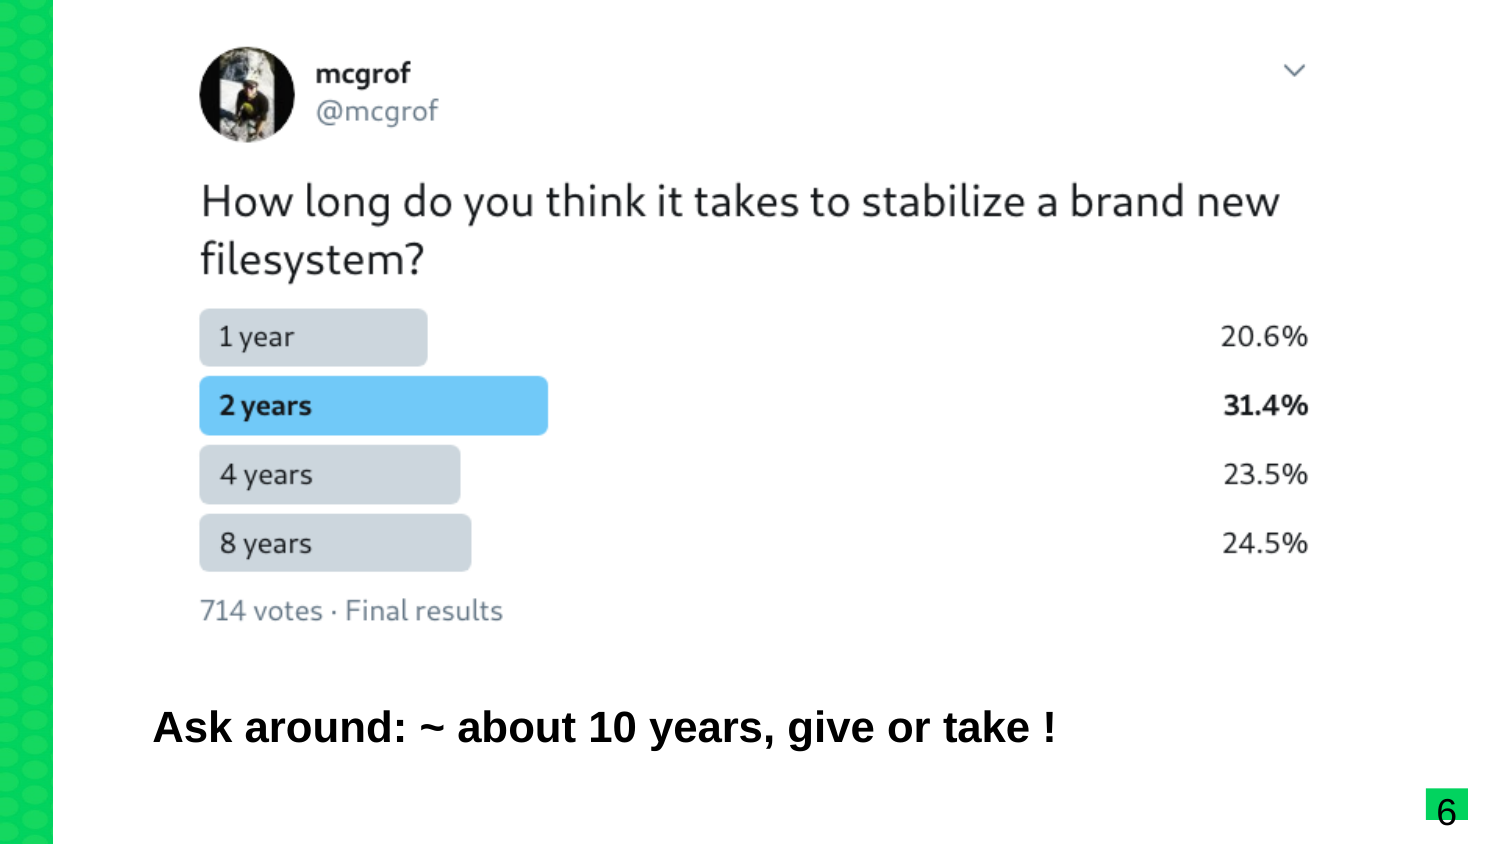

Ask around: ~ about 10 years, give or take !